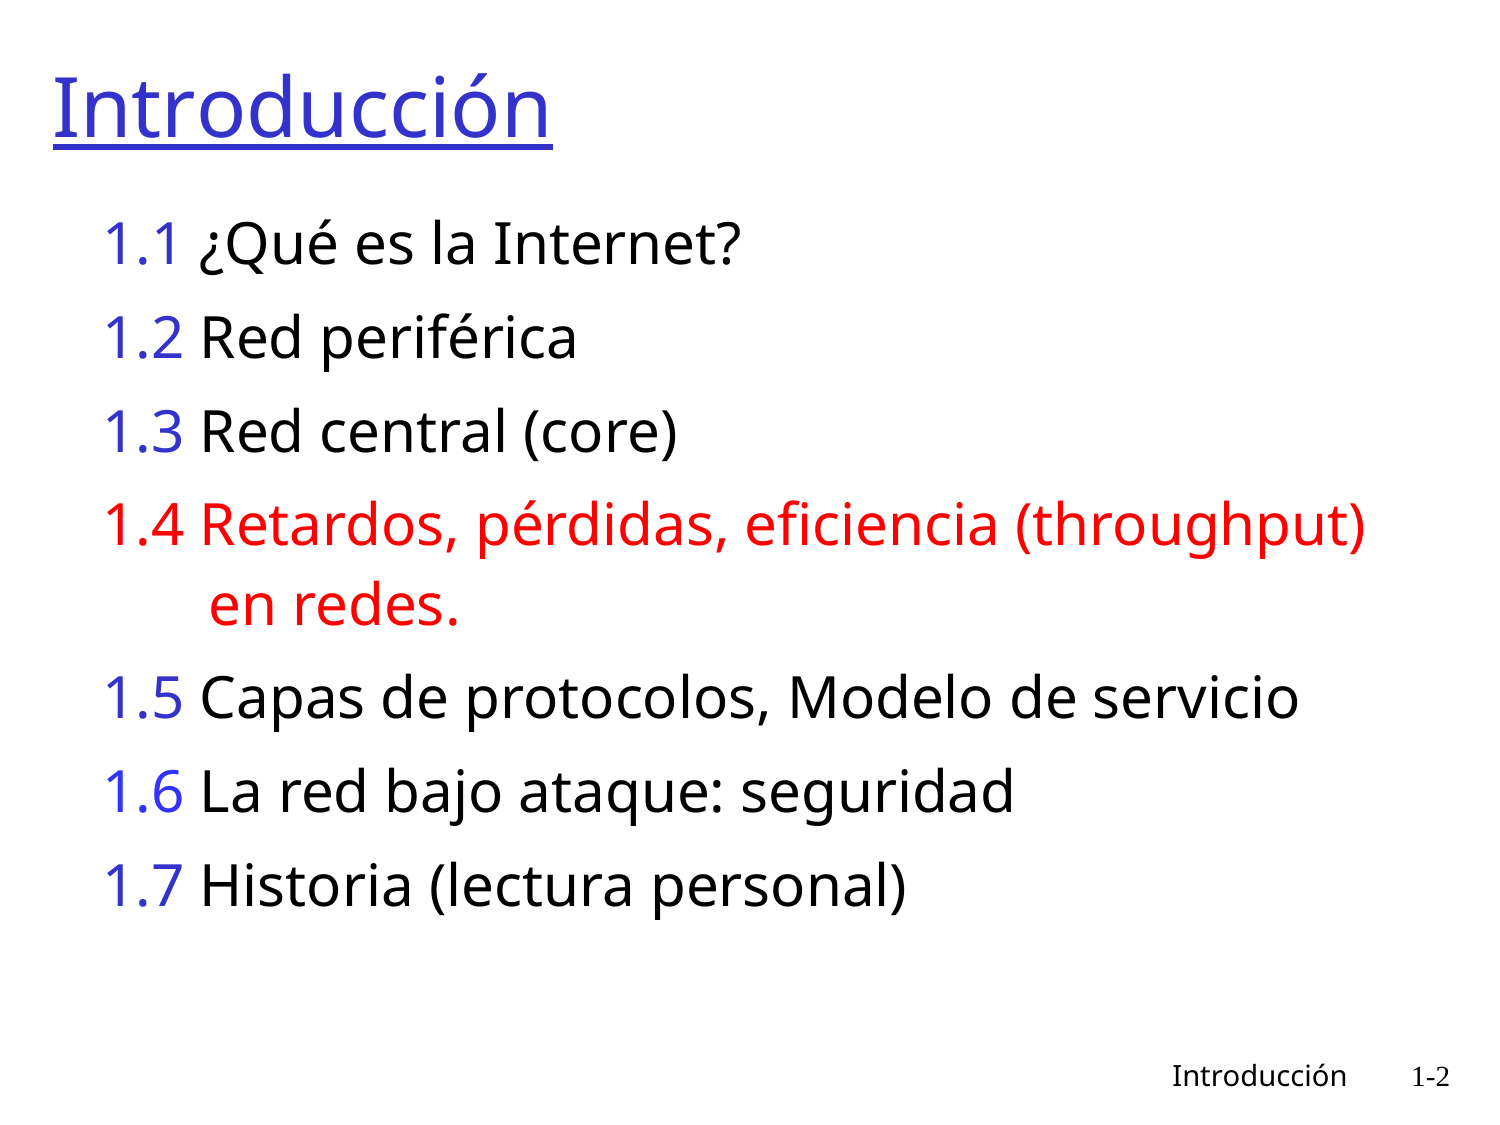

# Introducción
1.1 ¿Qué es la Internet?
1.2 Red periférica
1.3 Red central (core)
1.4 Retardos, pérdidas, eficiencia (throughput) en redes.
1.5 Capas de protocolos, Modelo de servicio
1.6 La red bajo ataque: seguridad
1.7 Historia (lectura personal)
 Introducción